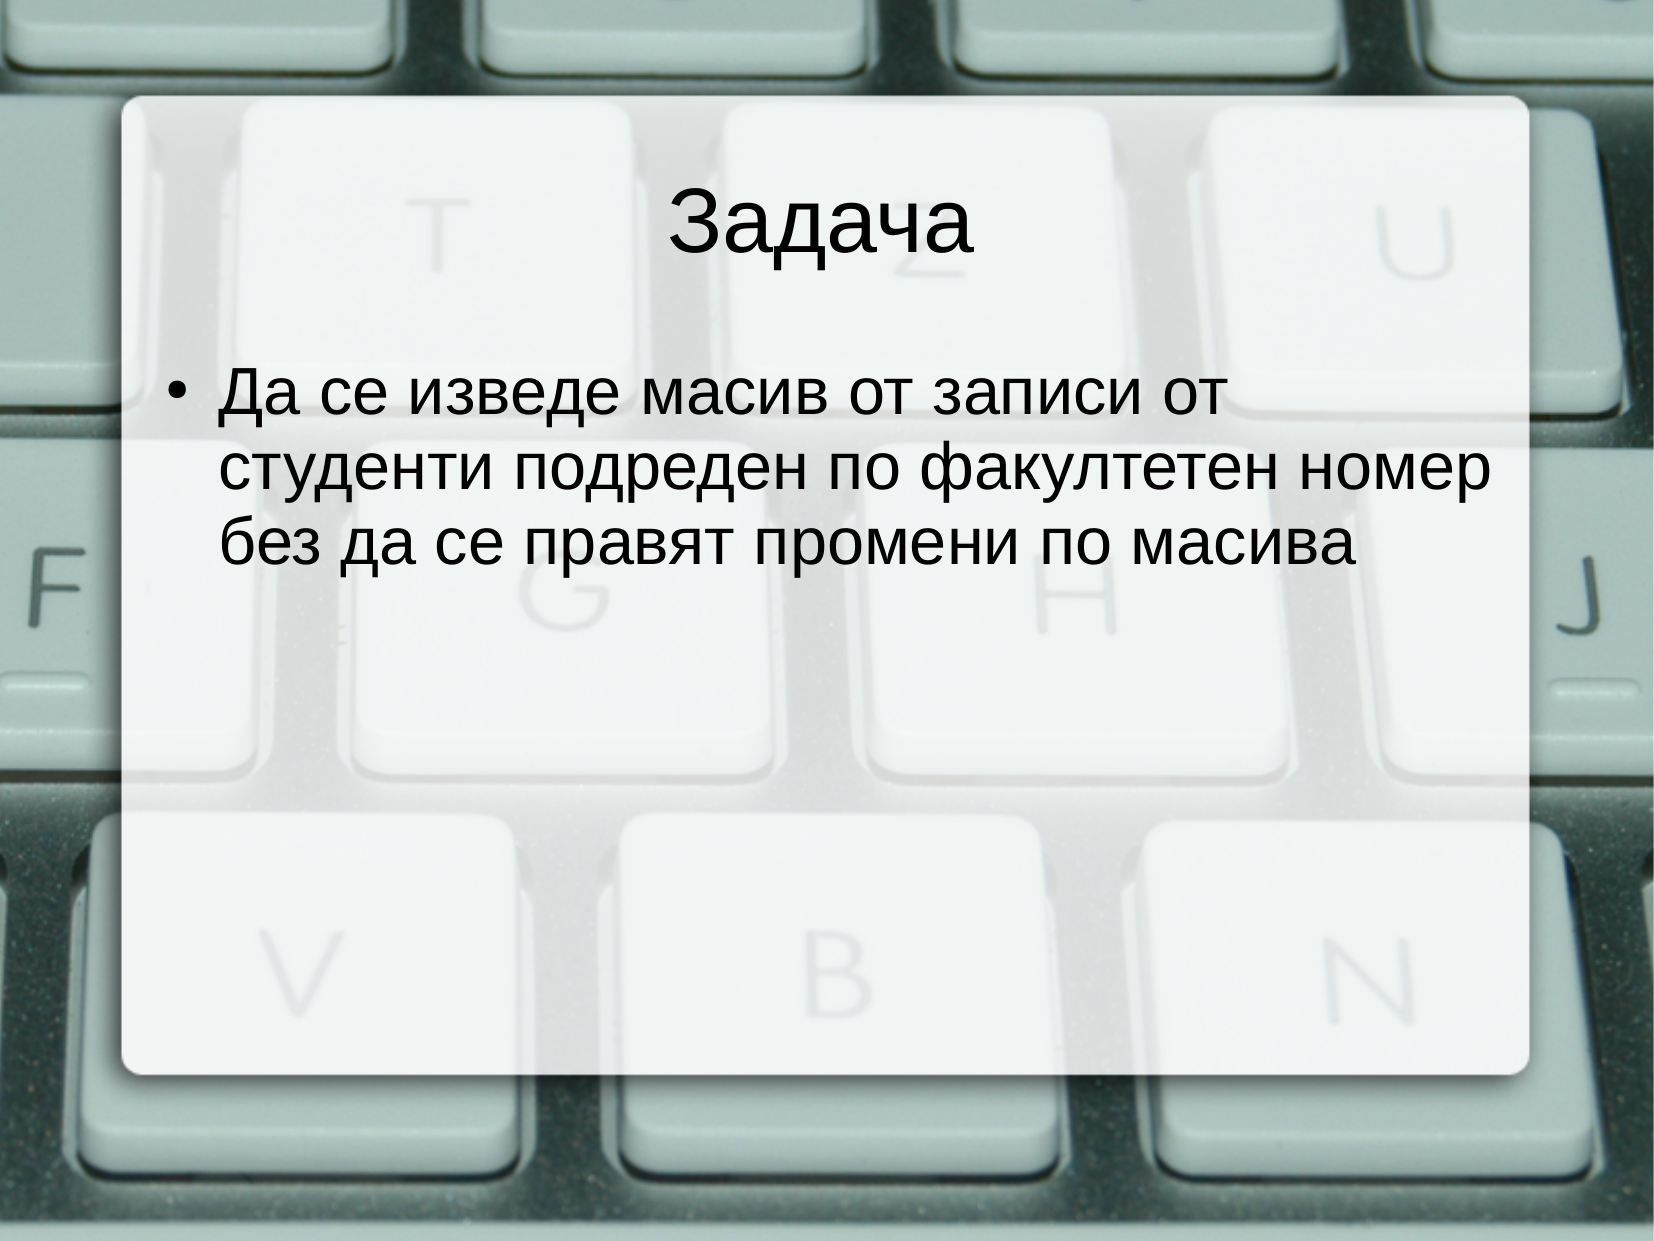

# Задача
Да се изведе масив от записи от студенти подреден по факултетен номер без да се правят промени по масива